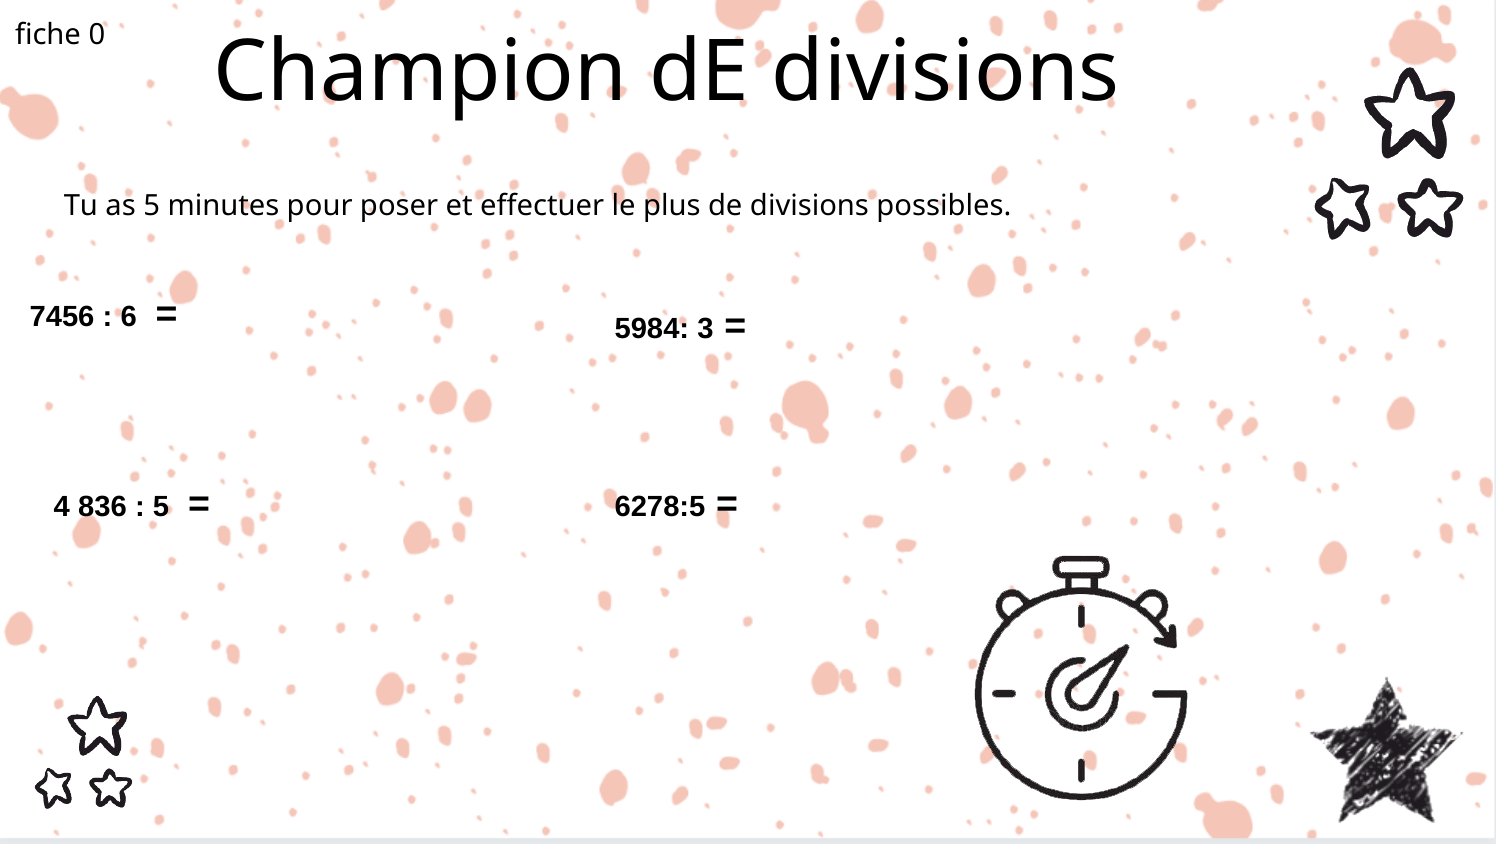

fiche 0
Champion dE divisions
Tu as 5 minutes pour poser et effectuer le plus de divisions possibles.
7456 : 6 =
5984: 3 =
4 836 : 5 =
6278:5 =